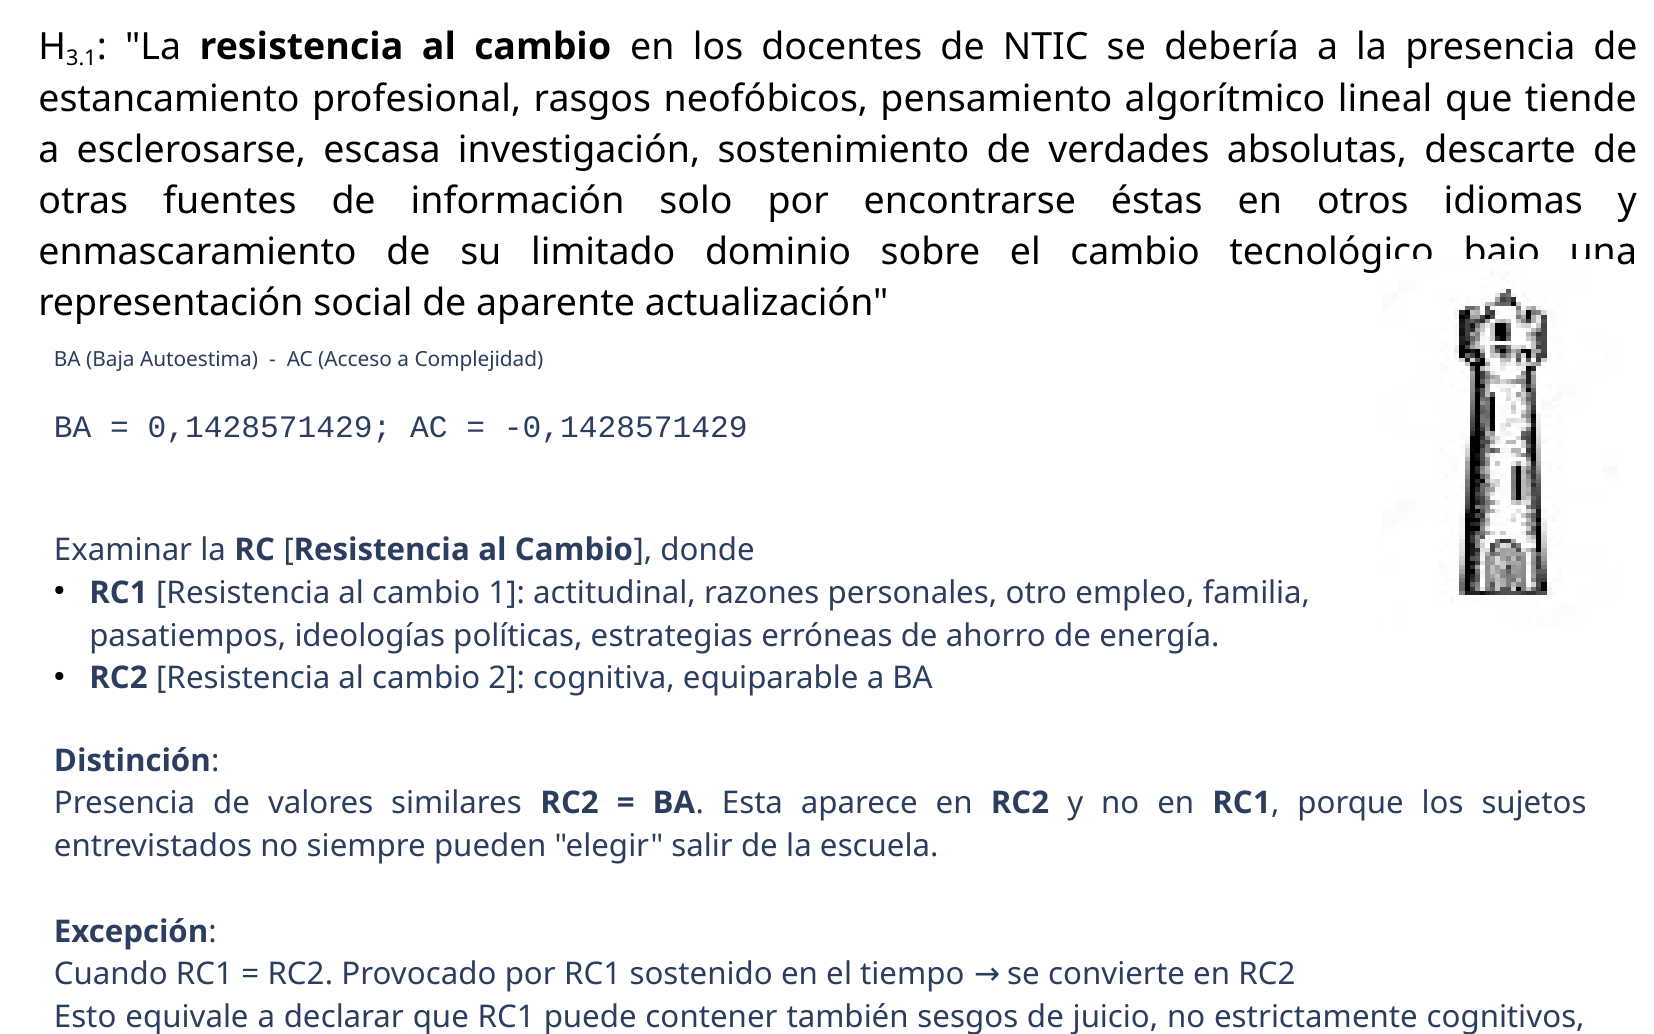

H3.1: "La resistencia al cambio en los docentes de NTIC se debería a la presencia de estancamiento profesional, rasgos neofóbicos, pensamiento algorítmico lineal que tiende a esclerosarse, escasa investigación, sostenimiento de verdades absolutas, descarte de otras fuentes de información solo por encontrarse éstas en otros idiomas y enmascaramiento de su limitado dominio sobre el cambio tecnológico bajo una representación social de aparente actualización"
BA (Baja Autoestima) - AC (Acceso a Complejidad)
BA = 0,1428571429; AC = -0,1428571429
Examinar la RC [Resistencia al Cambio], donde
RC1 [Resistencia al cambio 1]: actitudinal, razones personales, otro empleo, familia,
pasatiempos, ideologías políticas, estrategias erróneas de ahorro de energía.
RC2 [Resistencia al cambio 2]: cognitiva, equiparable a BA
Distinción:
Presencia de valores similares RC2 = BA. Esta aparece en RC2 y no en RC1, porque los sujetos entrevistados no siempre pueden "elegir" salir de la escuela.
Excepción:
Cuando RC1 = RC2. Provocado por RC1 sostenido en el tiempo → se convierte en RC2
Esto equivale a declarar que RC1 puede contener también sesgos de juicio, no estrictamente cognitivos, sino de prejuicios adquiridos por inducciones en su carrera.